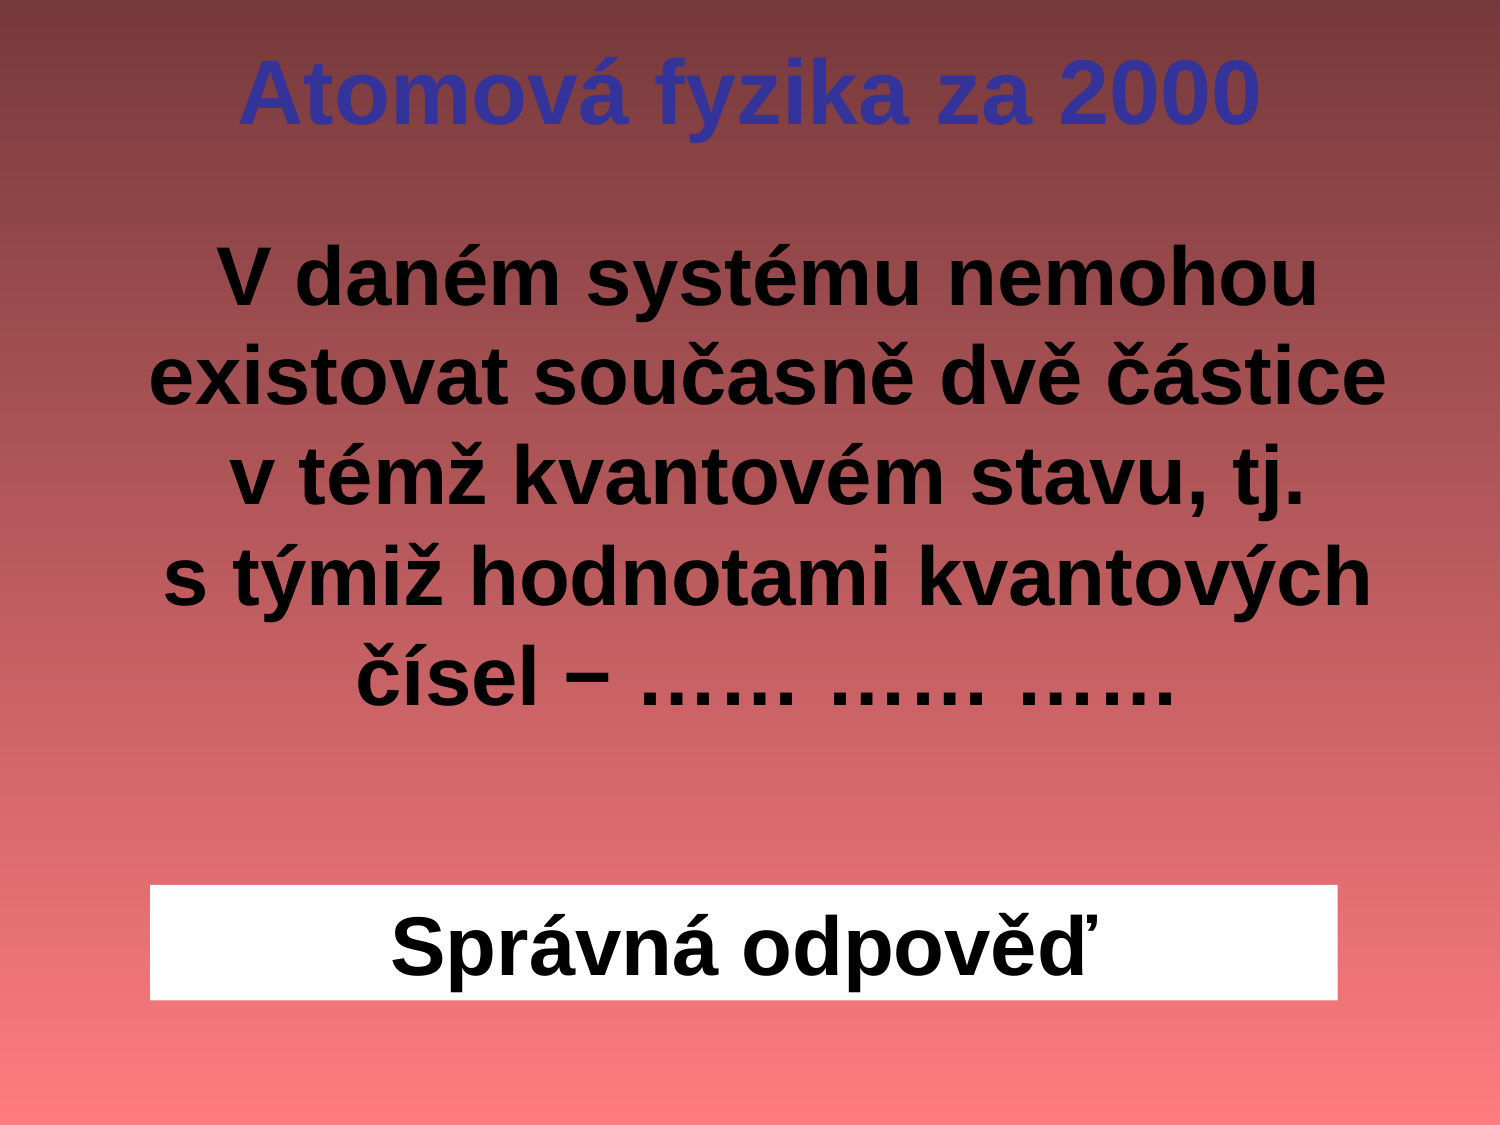

Atomová fyzika za 2000
V daném systému nemohou existovat současně dvě částice v témž kvantovém stavu, tj.
s týmiž hodnotami kvantových čísel − …… …… ……
Správná odpověď